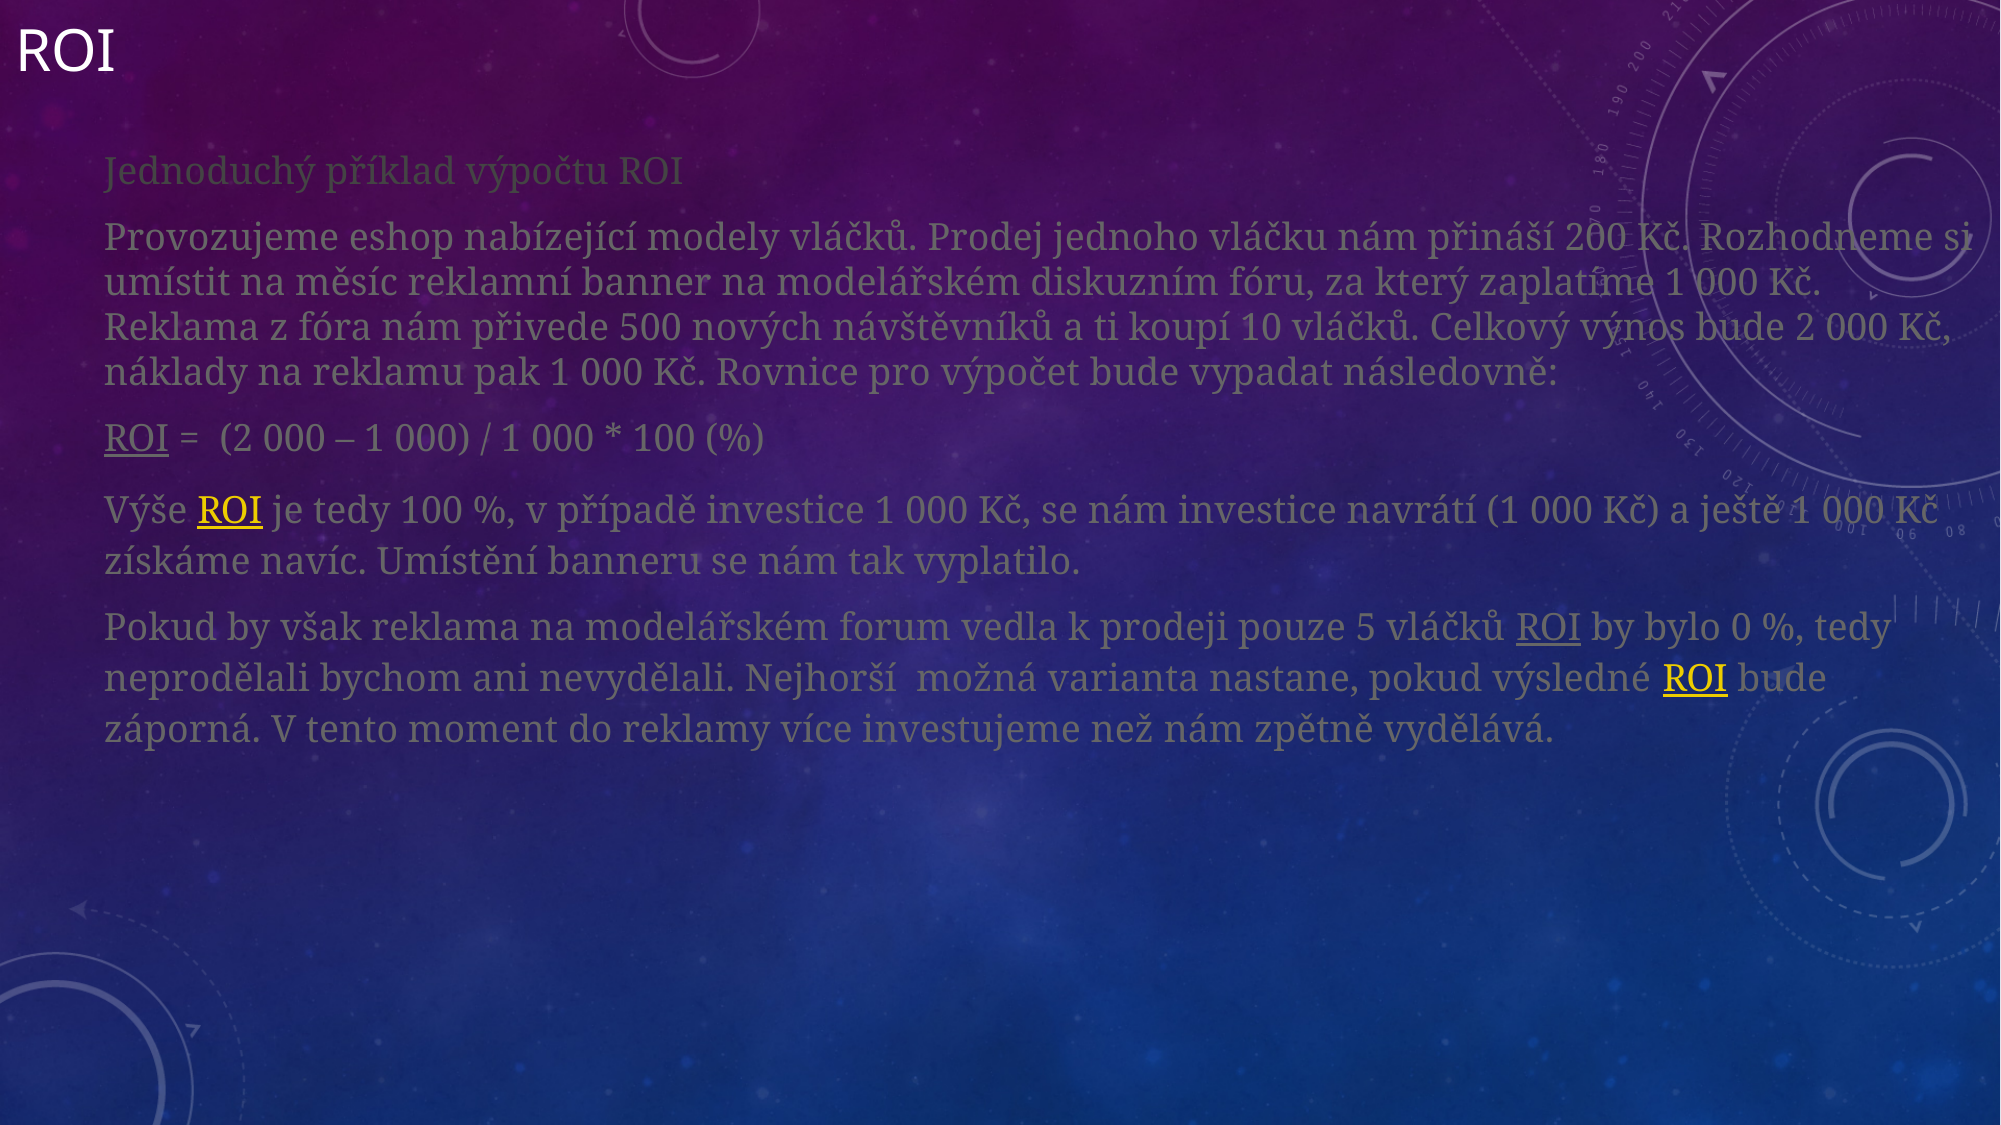

# ROI
Jednoduchý příklad výpočtu ROI
Provozujeme eshop nabízející modely vláčků. Prodej jednoho vláčku nám přináší 200 Kč. Rozhodneme si umístit na měsíc reklamní banner na modelářském diskuzním fóru, za který zaplatíme 1 000 Kč. Reklama z fóra nám přivede 500 nových návštěvníků a ti koupí 10 vláčků. Celkový výnos bude 2 000 Kč, náklady na reklamu pak 1 000 Kč. Rovnice pro výpočet bude vypadat následovně:
ROI =  (2 000 – 1 000) / 1 000 * 100 (%)
Výše ROI je tedy 100 %, v případě investice 1 000 Kč, se nám investice navrátí (1 000 Kč) a ještě 1 000 Kč získáme navíc. Umístění banneru se nám tak vyplatilo.
Pokud by však reklama na modelářském forum vedla k prodeji pouze 5 vláčků ROI by bylo 0 %, tedy neprodělali bychom ani nevydělali. Nejhorší  možná varianta nastane, pokud výsledné ROI bude záporná. V tento moment do reklamy více investujeme než nám zpětně vydělává.